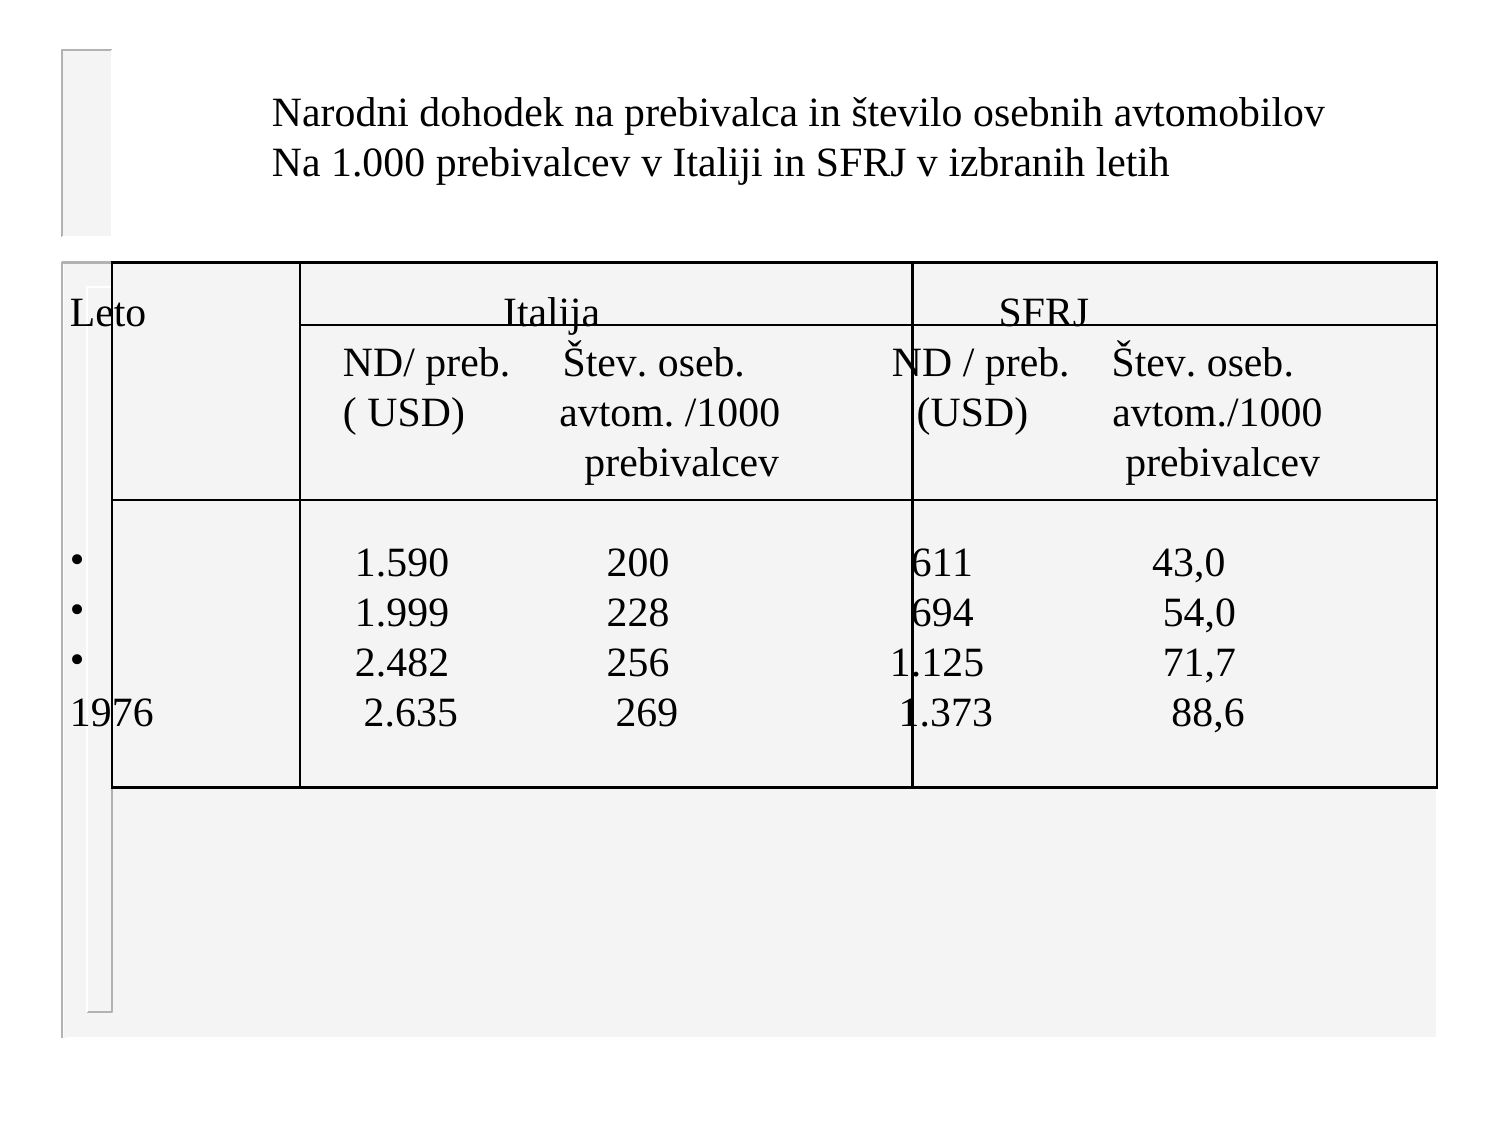

Narodni dohodek na prebivalca in število osebnih avtomobilov
Na 1.000 prebivalcev v Italiji in SFRJ v izbranih letih
Leto Italija SFRJ
 ND/ preb. Štev. oseb. ND / preb. Štev. oseb.
 ( USD) avtom. /1000 (USD) avtom./1000
 prebivalcev prebivalcev
 1.590 200 611 43,0
 1.999 228 694 54,0
 2.482 256 1.125 71,7
1976 2.635 269 1.373 88,6